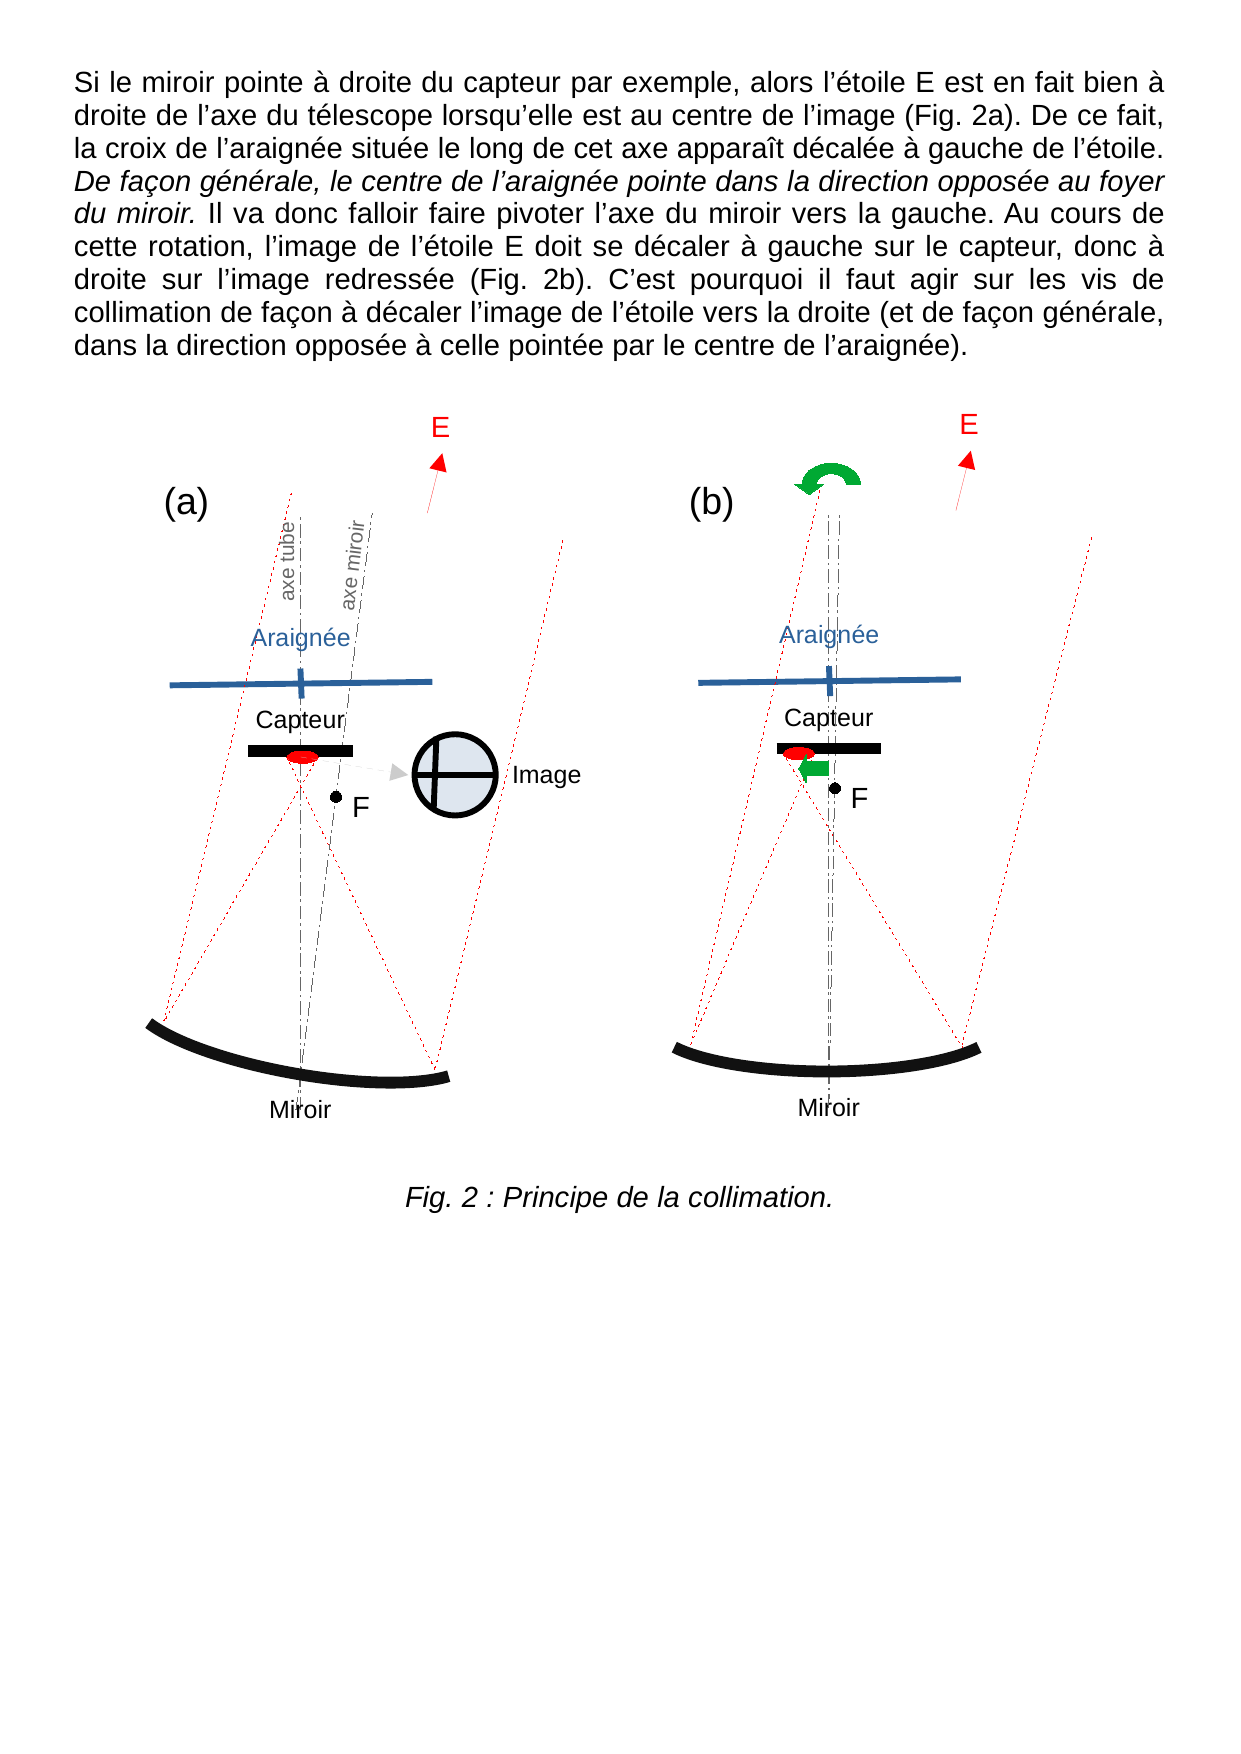

Si le miroir pointe à droite du capteur par exemple, alors l’étoile E est en fait bien à droite de l’axe du télescope lorsqu’elle est au centre de l’image (Fig. 2a). De ce fait, la croix de l’araignée située le long de cet axe apparaît décalée à gauche de l’étoile. De façon générale, le centre de l’araignée pointe dans la direction opposée au foyer du miroir. Il va donc falloir faire pivoter l’axe du miroir vers la gauche. Au cours de cette rotation, l’image de l’étoile E doit se décaler à gauche sur le capteur, donc à droite sur l’image redressée (Fig. 2b). C’est pourquoi il faut agir sur les vis de collimation de façon à décaler l’image de l’étoile vers la droite (et de façon générale, dans la direction opposée à celle pointée par le centre de l’araignée).
Fig. 2 : Principe de la collimation.
Image
E
Araignée
Capteur
F
Miroir
E
axe tube
axe miroir
Araignée
Capteur
F
Miroir
(a)
(b)